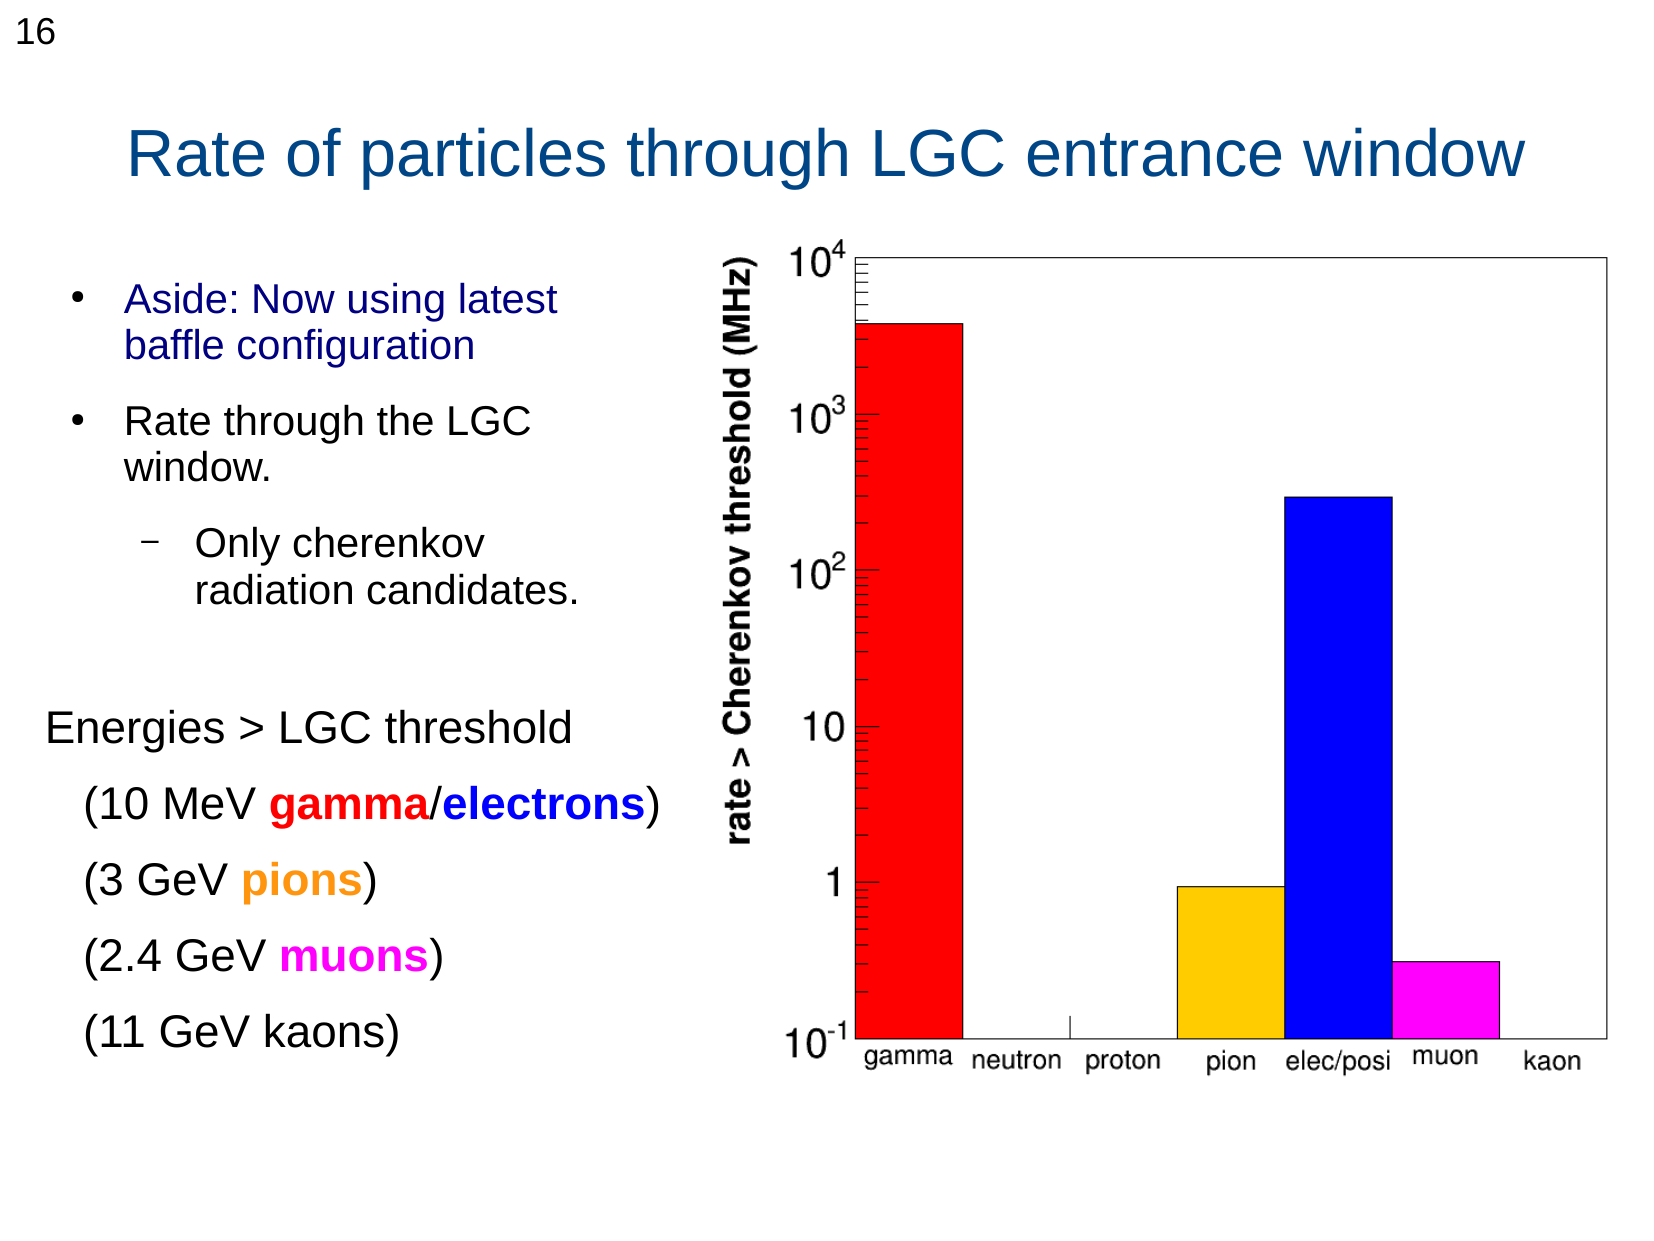

16
# Rate of particles through LGC entrance window
Aside: Now using latest baffle configuration
Rate through the LGC window.
Only cherenkov radiation candidates.
Energies > LGC threshold
 (10 MeV gamma/electrons)
 (3 GeV pions)
 (2.4 GeV muons)
 (11 GeV kaons)